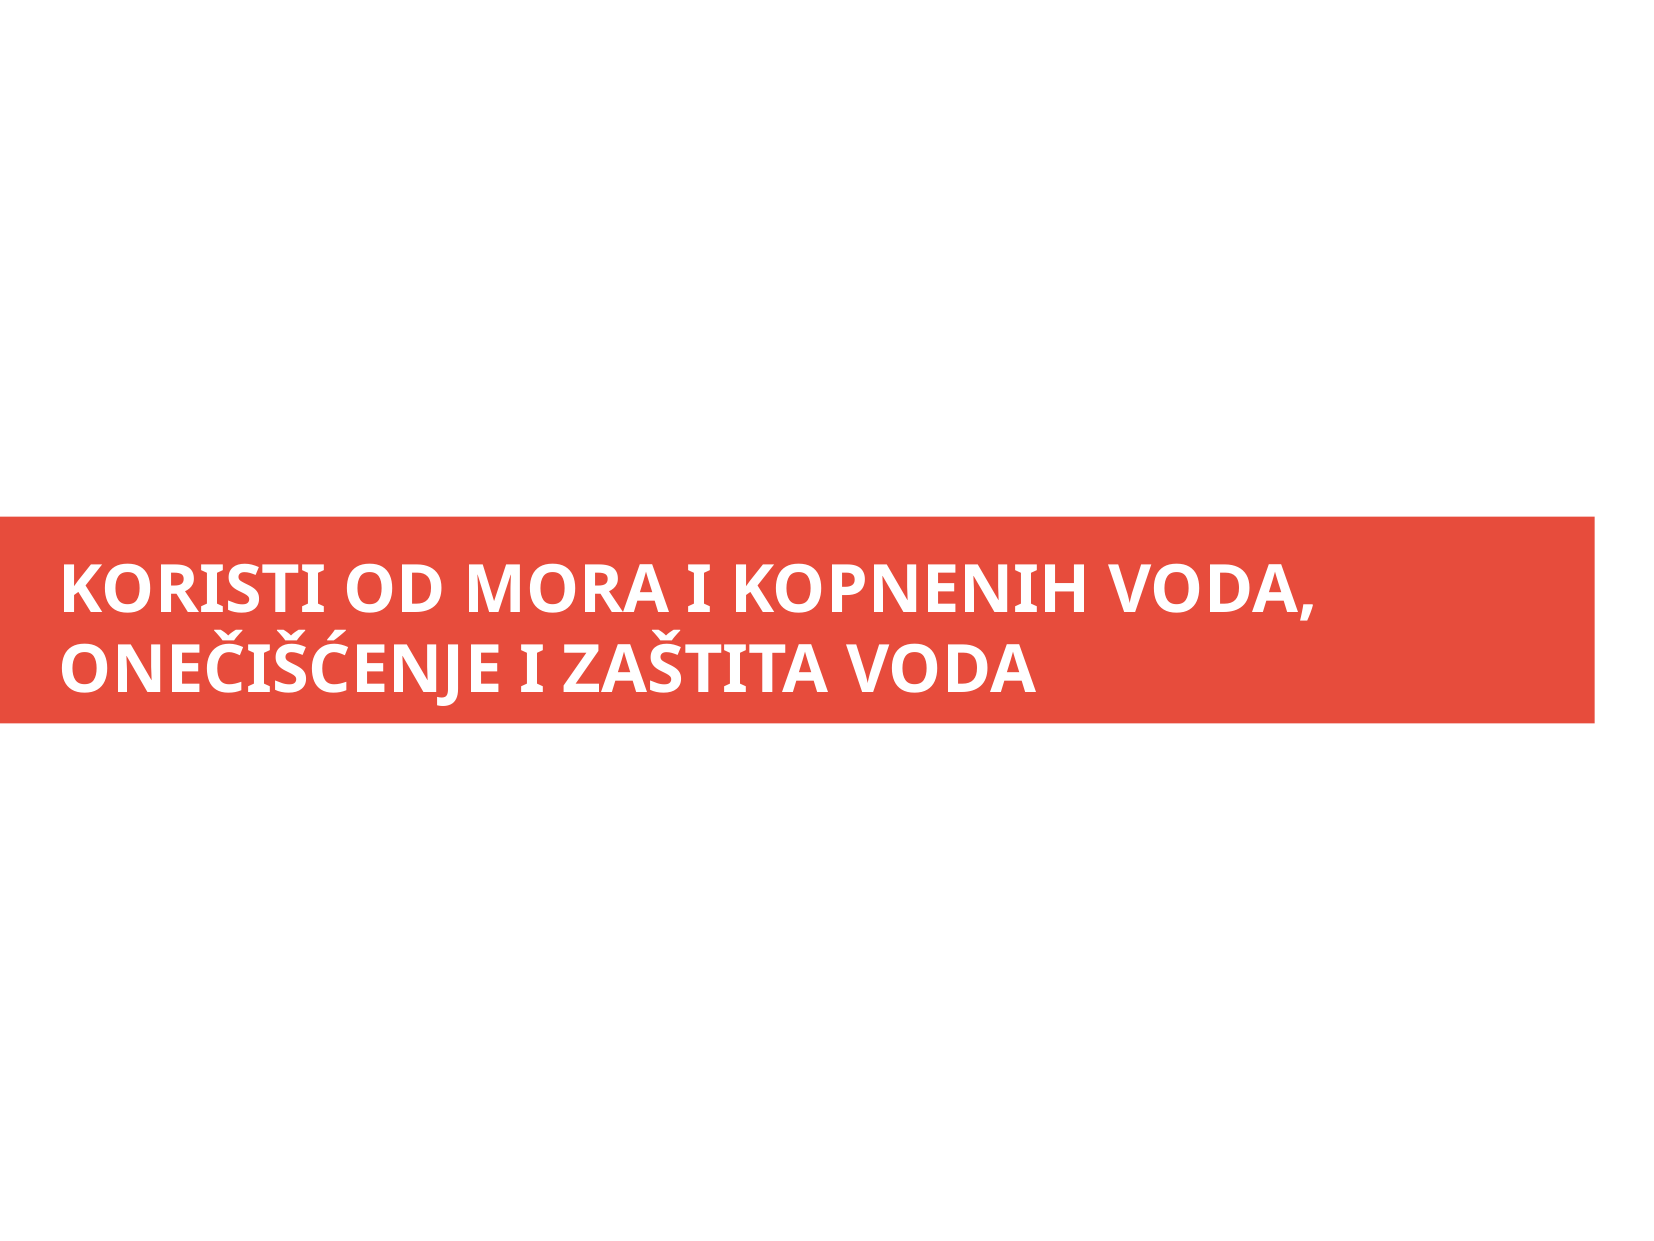

# KORISTI OD MORA I KOPNENIH VODA, ONEČIŠĆENJE I ZAŠTITA VODA